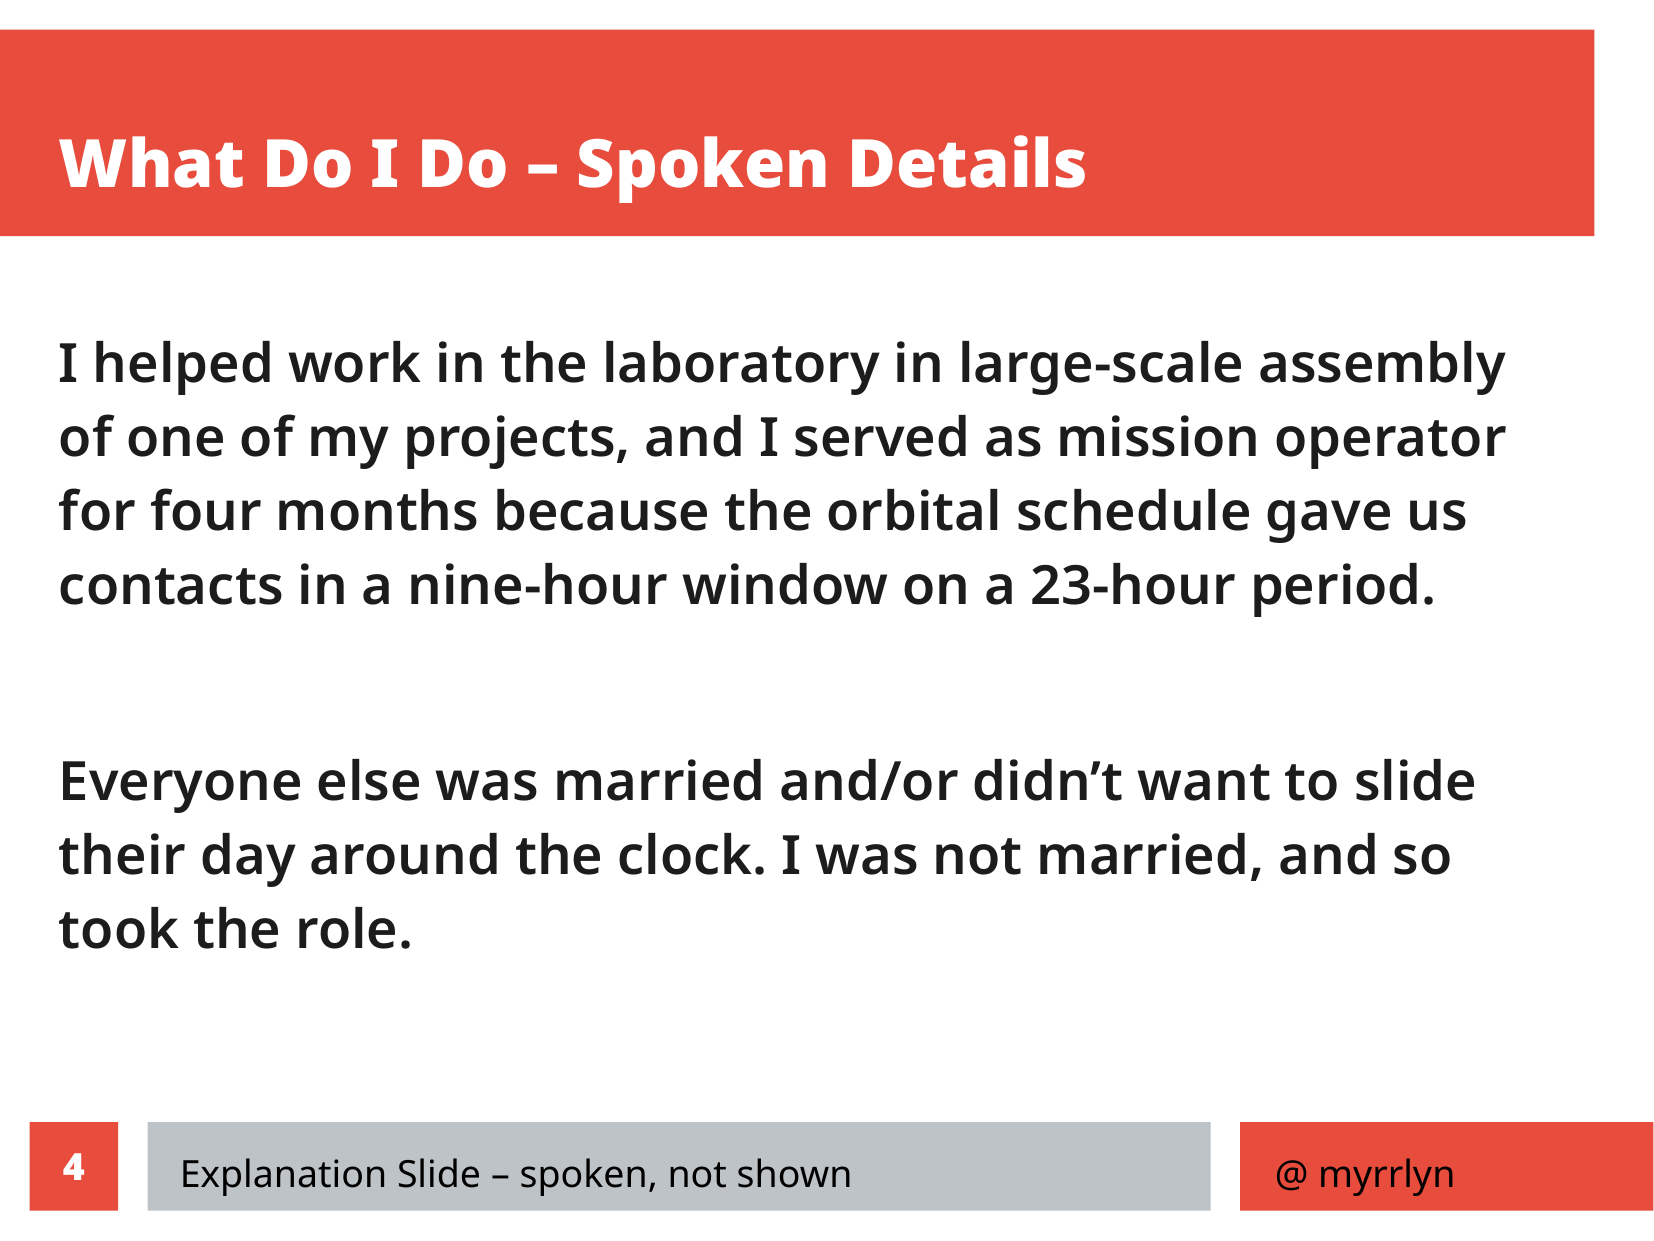

# What Do I Do – Spoken Details
I helped work in the laboratory in large-scale assembly of one of my projects, and I served as mission operator for four months because the orbital schedule gave us contacts in a nine-hour window on a 23-hour period.
Everyone else was married and/or didn’t want to slide their day around the clock. I was not married, and so took the role.
4
Explanation Slide – spoken, not shown
@ myrrlyn